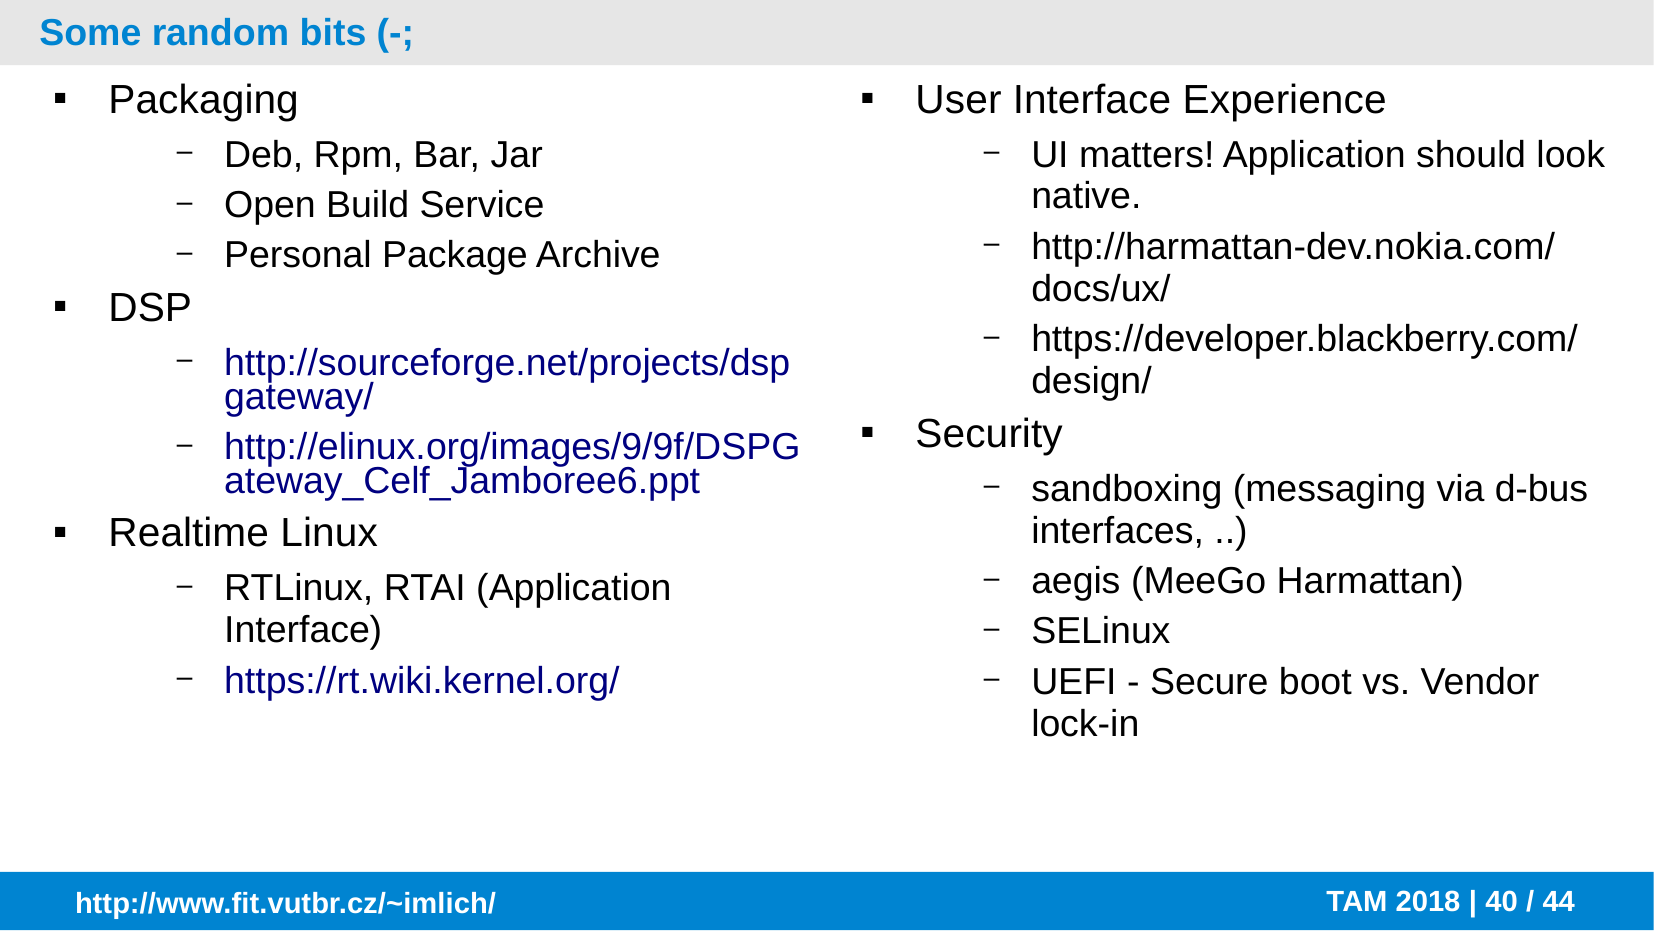

# Some random bits (-;
Packaging
Deb, Rpm, Bar, Jar
Open Build Service
Personal Package Archive
DSP
http://sourceforge.net/projects/dspgateway/
http://elinux.org/images/9/9f/DSPGateway_Celf_Jamboree6.ppt
Realtime Linux
RTLinux, RTAI (Application Interface)
https://rt.wiki.kernel.org/
User Interface Experience
UI matters! Application should look native.
http://harmattan-dev.nokia.com/docs/ux/
https://developer.blackberry.com/design/
Security
sandboxing (messaging via d-bus interfaces, ..)
aegis (MeeGo Harmattan)
SELinux
UEFI - Secure boot vs. Vendor lock-in